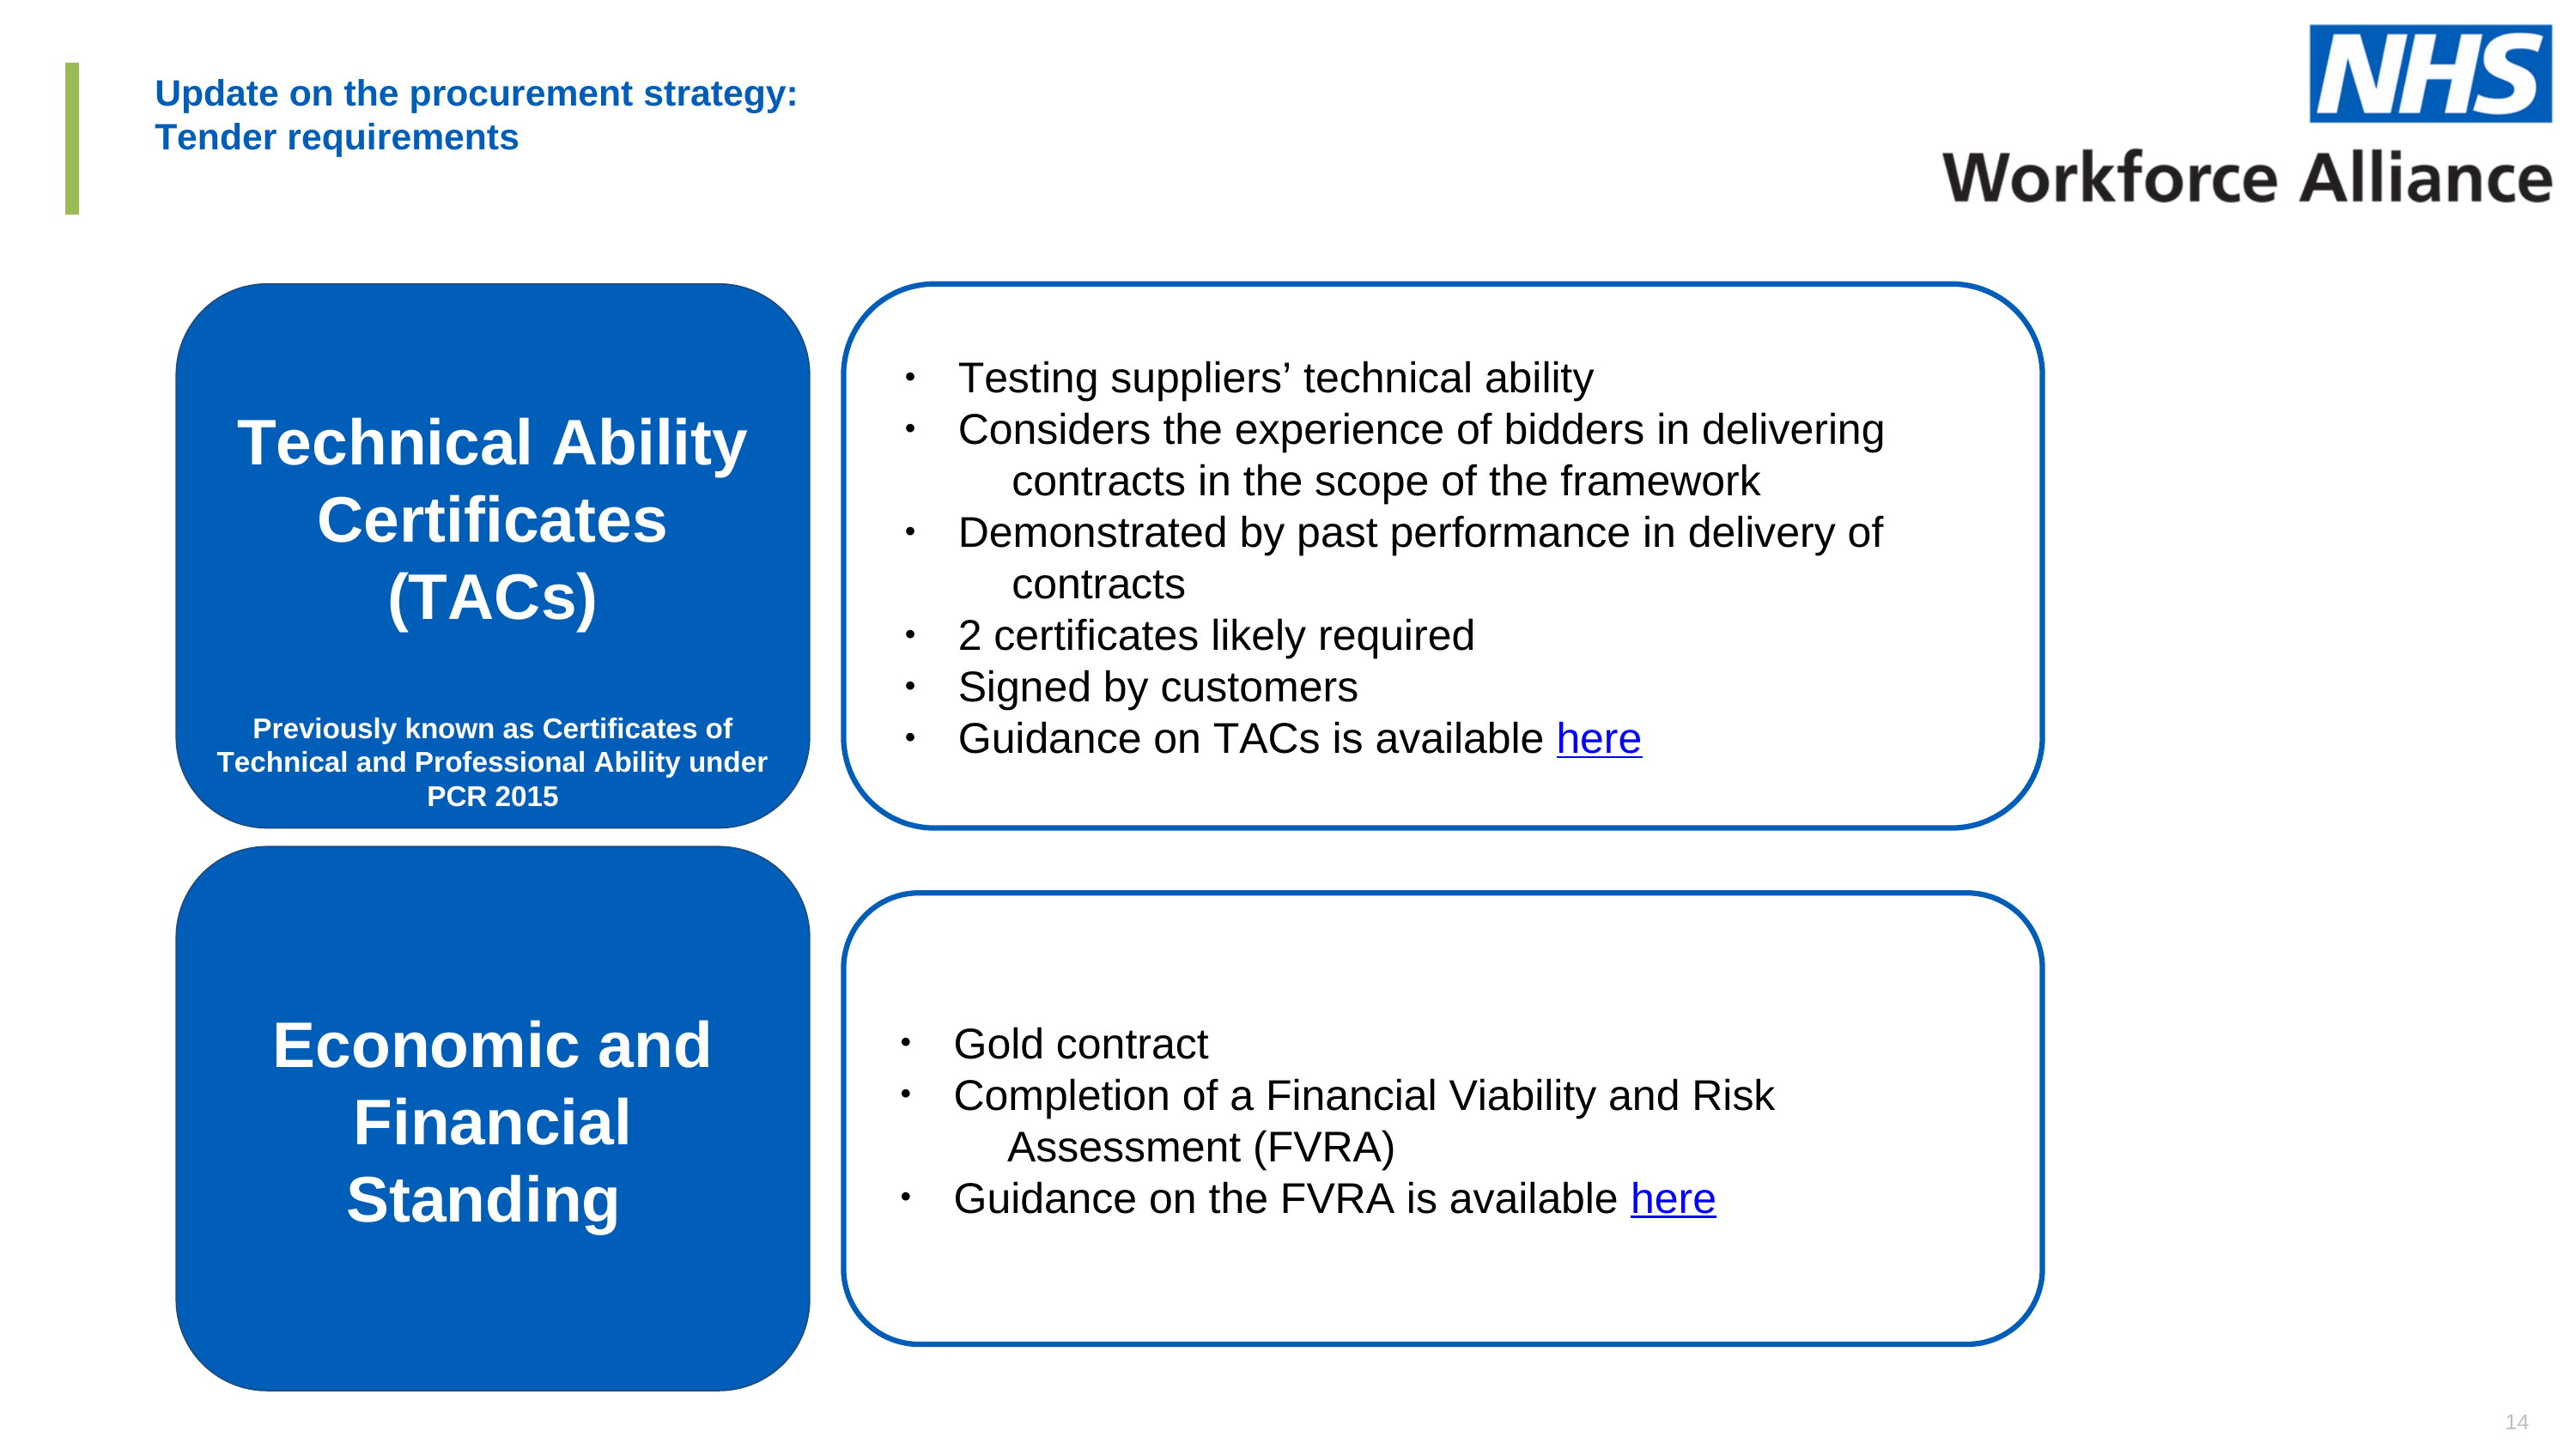

# Update on the procurement strategy:
Tender requirements
Technical Ability Certificates (TACs)
Previously known as Certificates of Technical and Professional Ability under PCR 2015
Testing suppliers’ technical ability
Considers the experience of bidders in delivering contracts in the scope of the framework
Demonstrated by past performance in delivery of contracts
2 certificates likely required
Signed by customers
Guidance on TACs is available here
Economic and Financial Standing
Gold contract
Completion of a Financial Viability and Risk Assessment (FVRA)
Guidance on the FVRA is available here